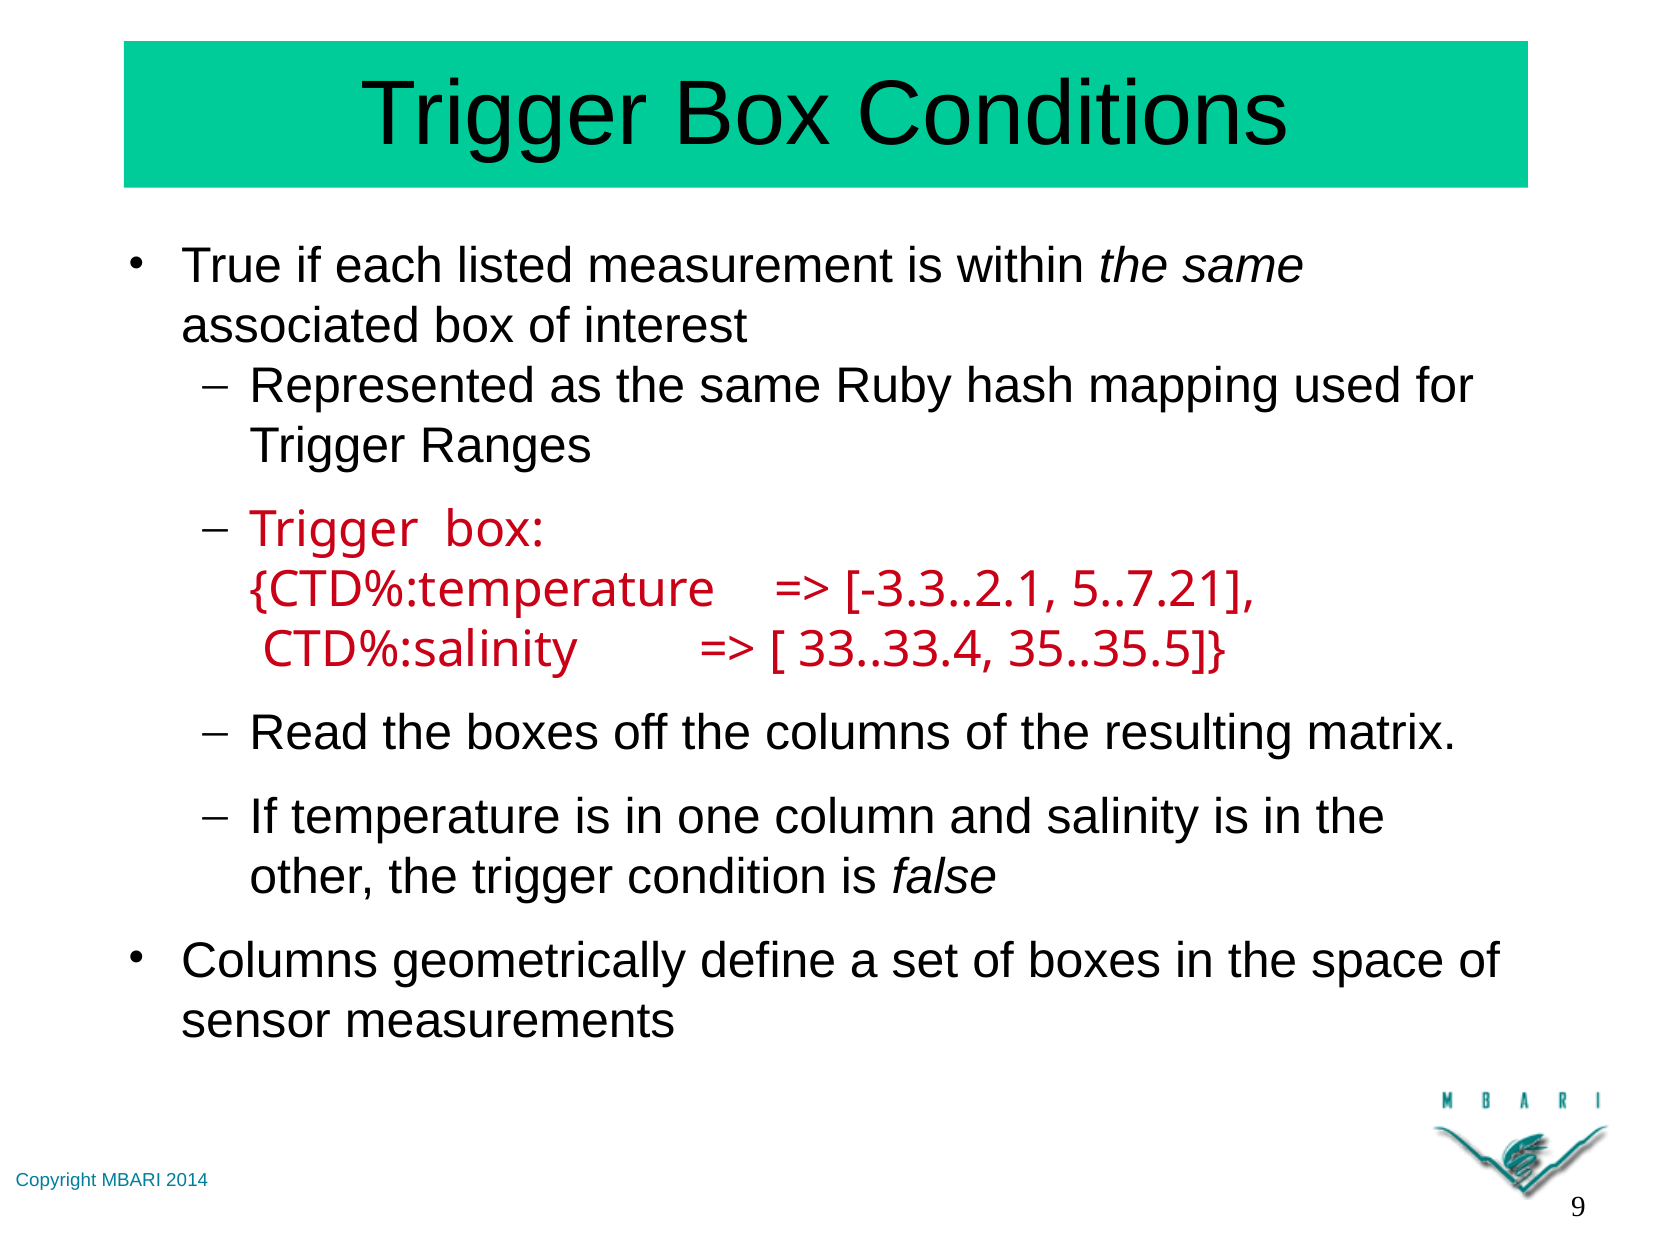

# Trigger Box Conditions
True if each listed measurement is within the same associated box of interest
Represented as the same Ruby hash mapping used for Trigger Ranges
Trigger box:
{CTD%:temperature 	=> [-3.3..2.1, 5..7.21],
 CTD%:salinity 		=> [ 33..33.4, 35..35.5]}
Read the boxes off the columns of the resulting matrix.
If temperature is in one column and salinity is in the other, the trigger condition is false
Columns geometrically define a set of boxes in the space of sensor measurements